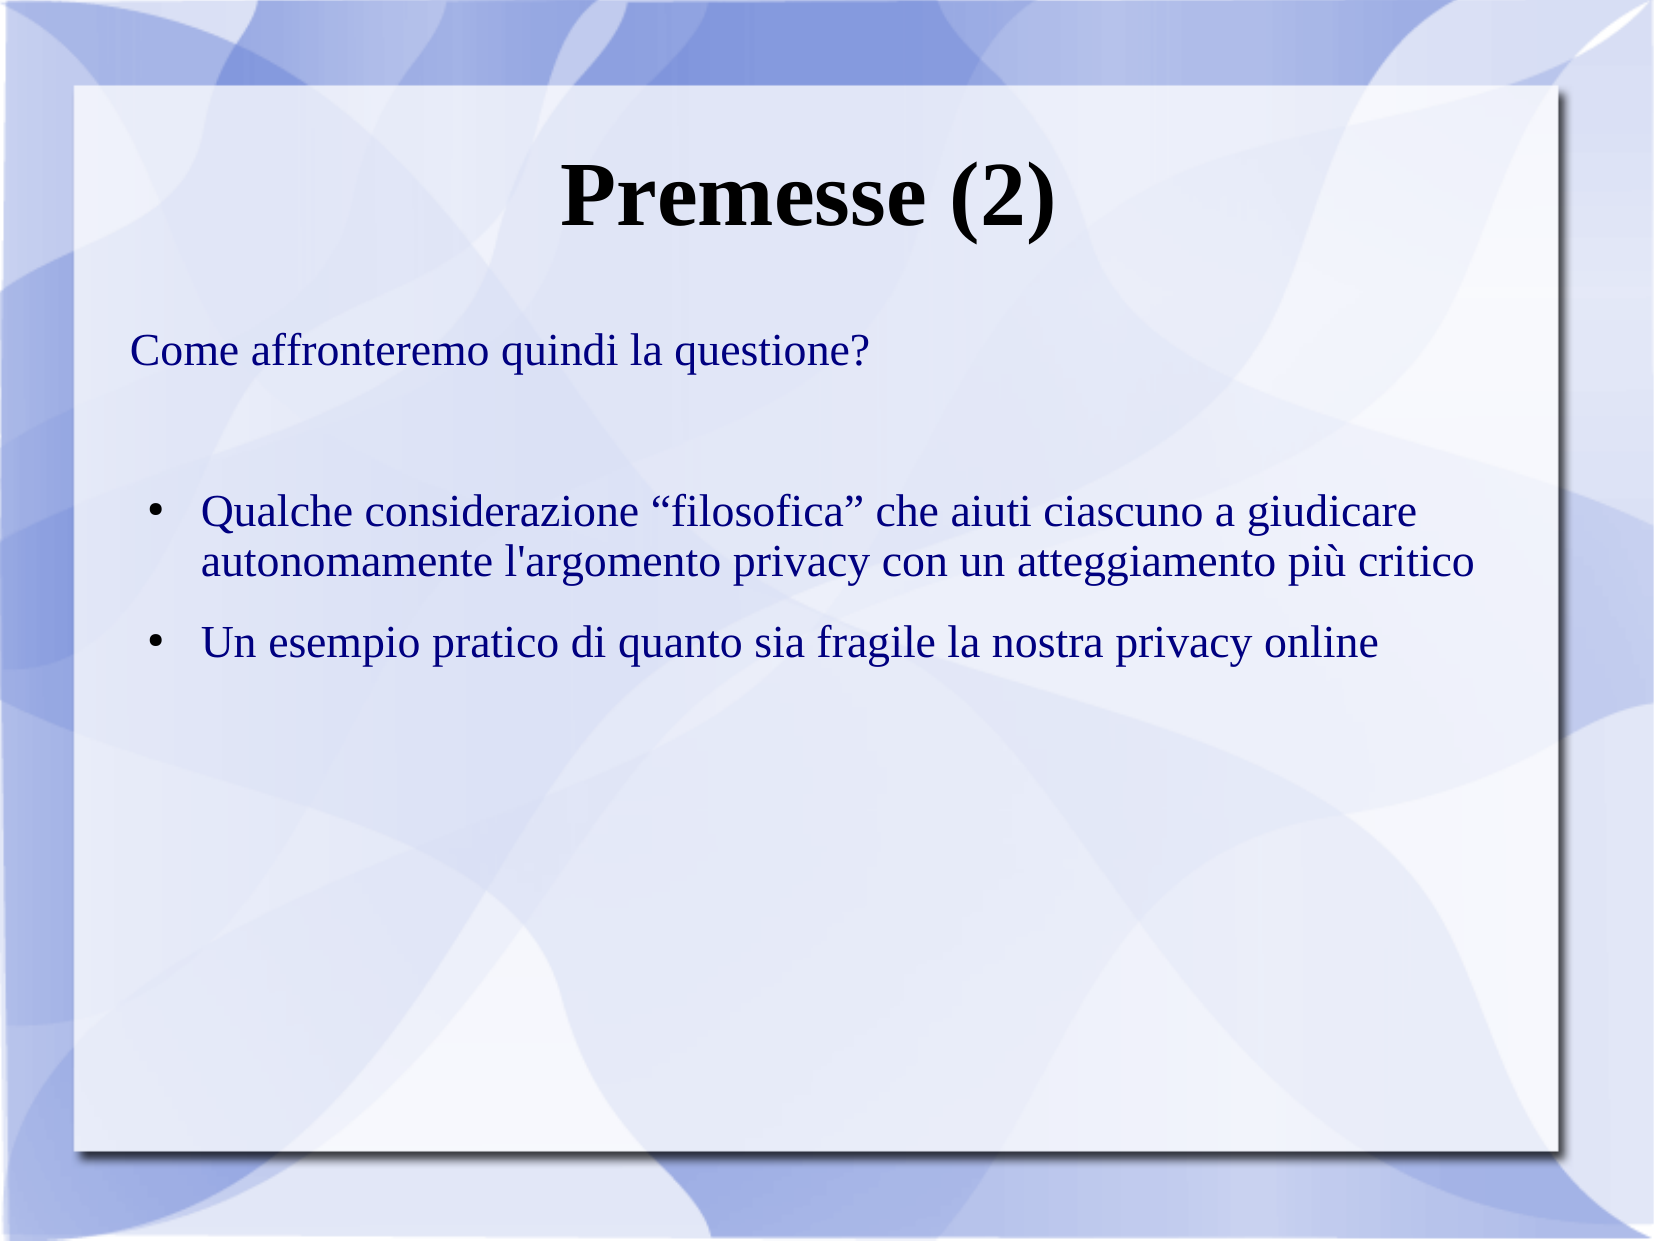

# Premesse (2)
Come affronteremo quindi la questione?
Qualche considerazione “filosofica” che aiuti ciascuno a giudicare autonomamente l'argomento privacy con un atteggiamento più critico
Un esempio pratico di quanto sia fragile la nostra privacy online